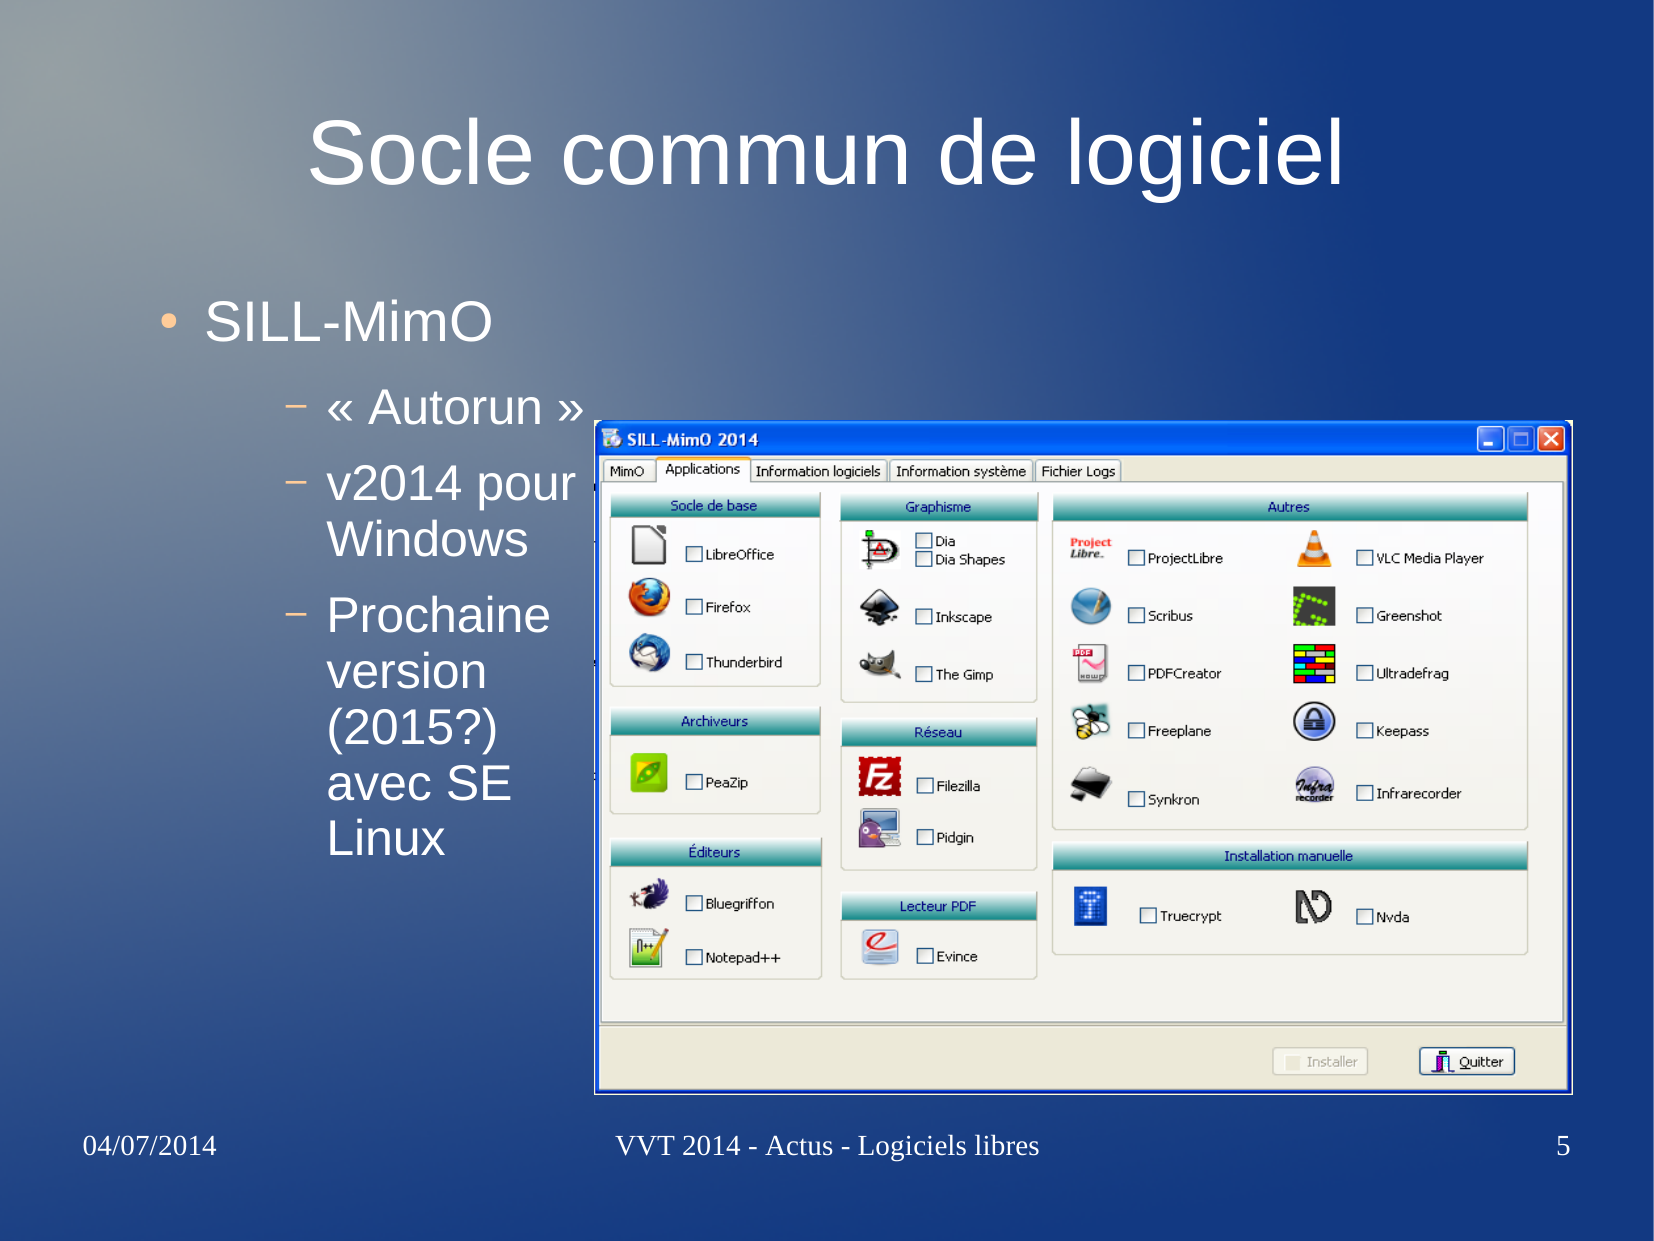

# Socle commun de logiciel
SILL-MimO
« Autorun »
v2014 pour Windows
Prochaine version (2015?) avec SE Linux
04/07/2014
VVT 2014 - Actus - Logiciels libres
5